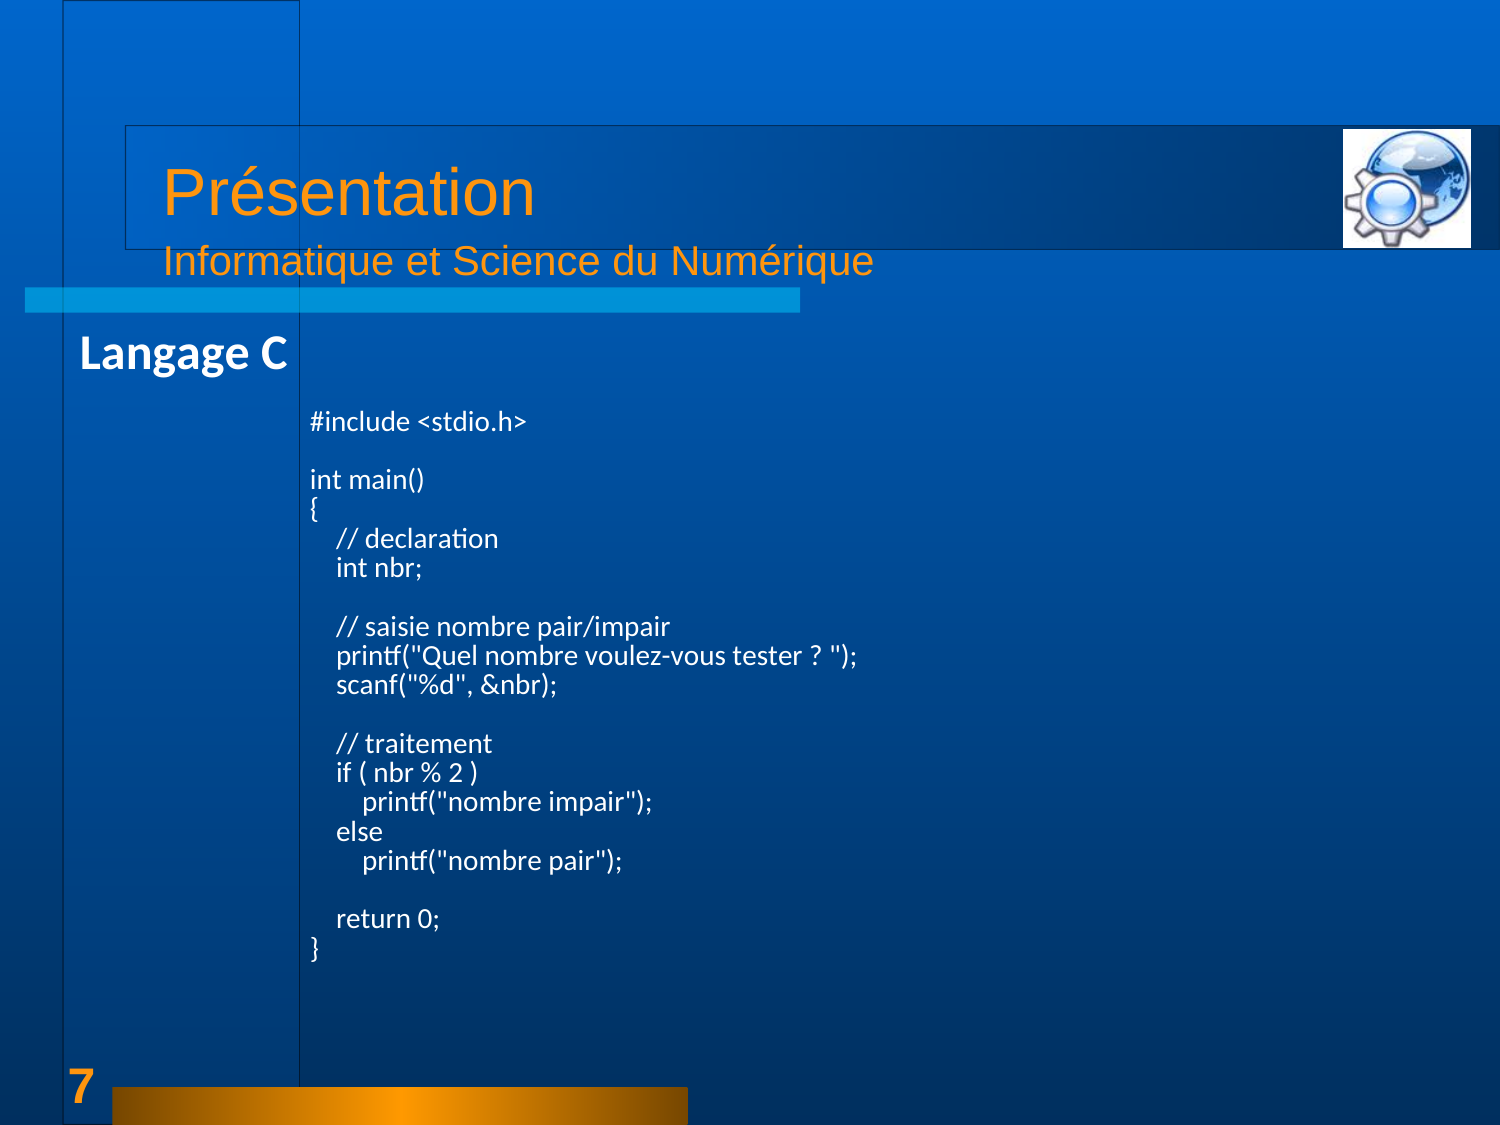

Langage C
#include <stdio.h>
int main()
{
 // declaration
 int nbr;
 // saisie nombre pair/impair
 printf("Quel nombre voulez-vous tester ? ");
 scanf("%d", &nbr);
 // traitement
 if ( nbr % 2 )
 printf("nombre impair");
 else
 printf("nombre pair");
 return 0;
}